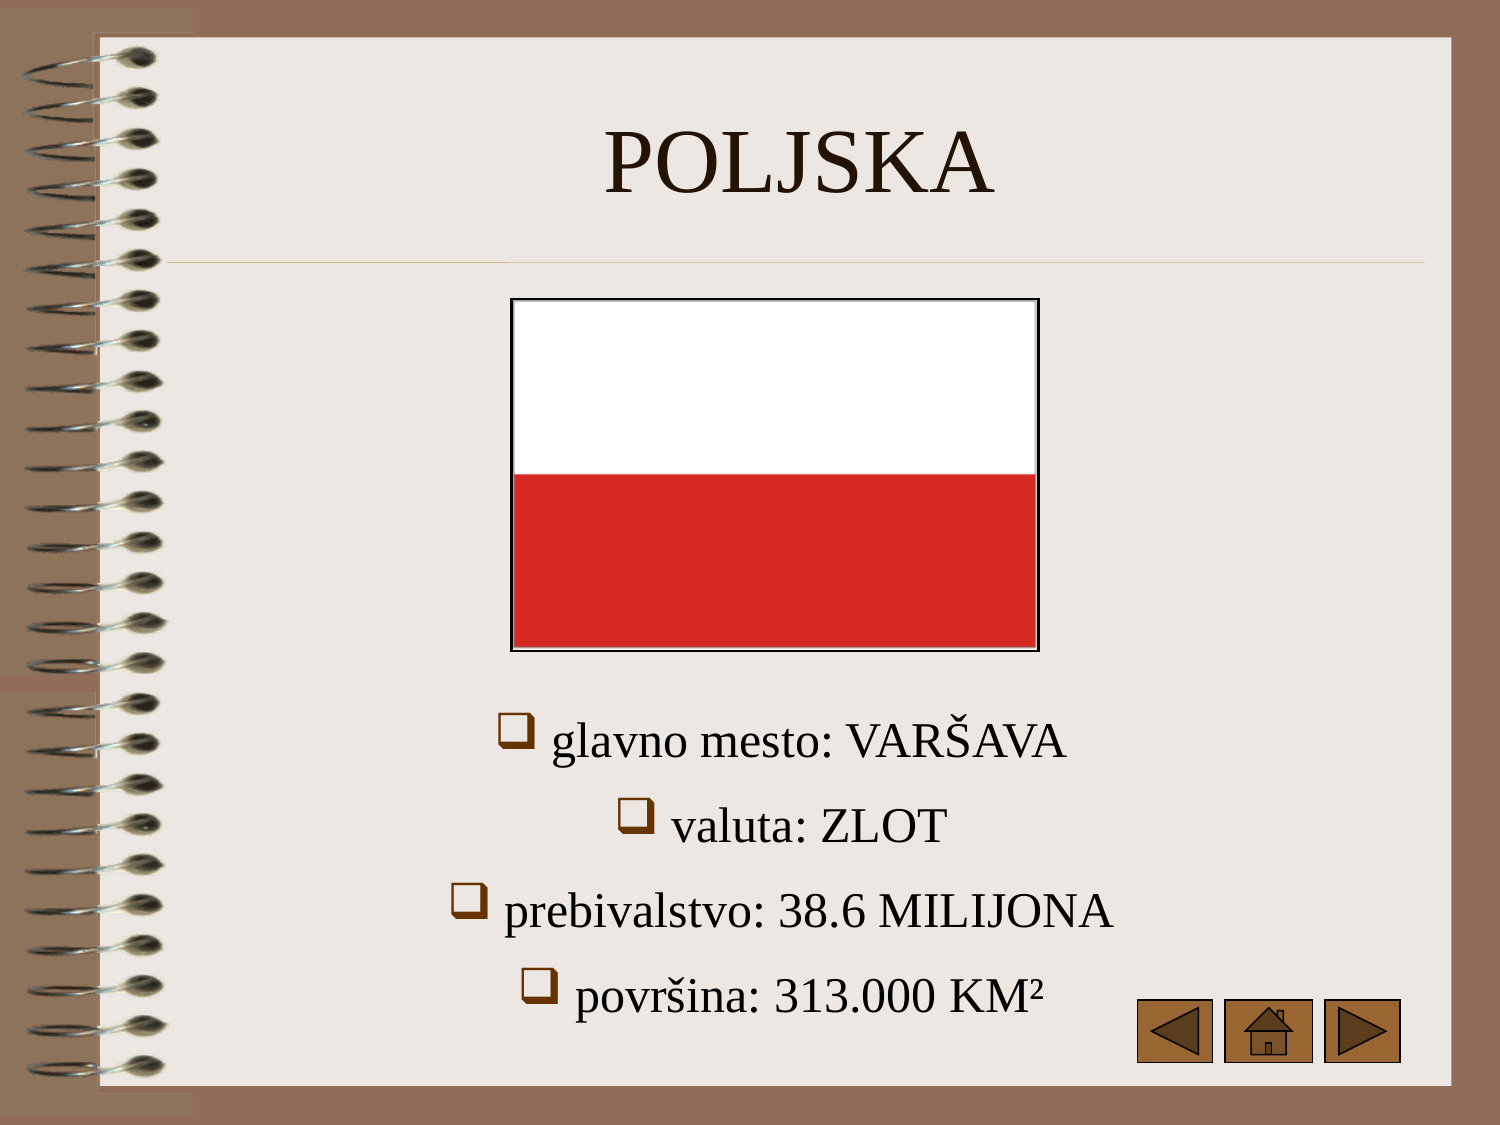

# POLJSKA
 glavno mesto: VARŠAVA
 valuta: ZLOT
 prebivalstvo: 38.6 MILIJONA
 površina: 313.000 KM²